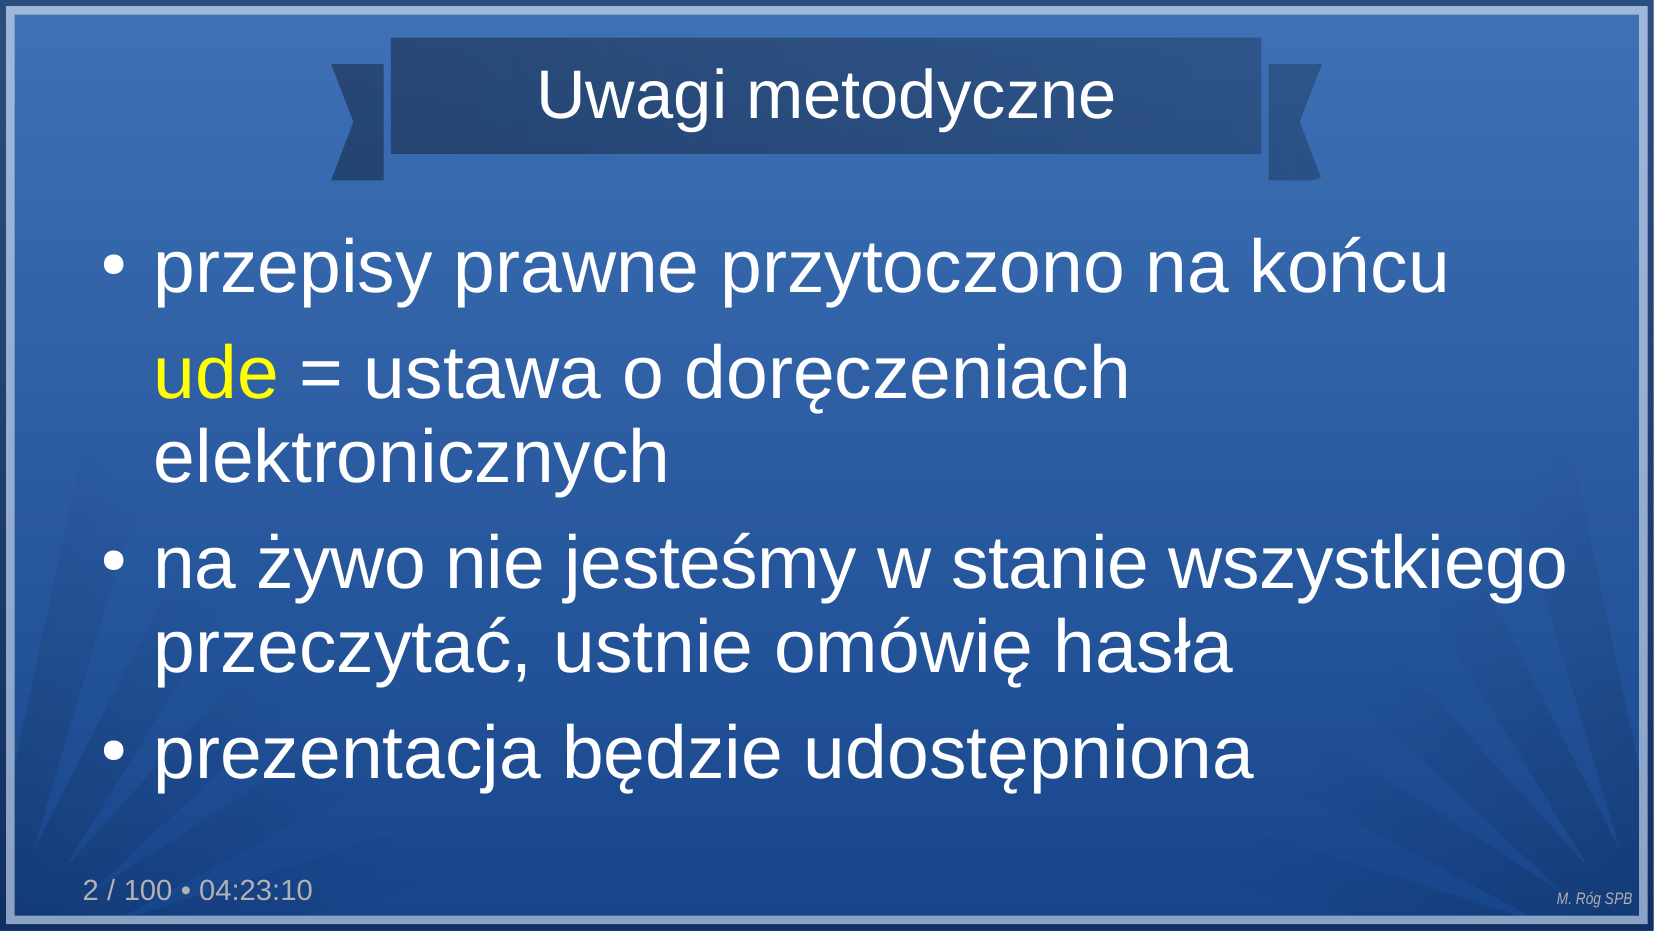

# Uwagi metodyczne
przepisy prawne przytoczono na końcu
ude = ustawa o doręczeniach elektronicznych
na żywo nie jesteśmy w stanie wszystkiego przeczytać, ustnie omówię hasła
prezentacja będzie udostępniona